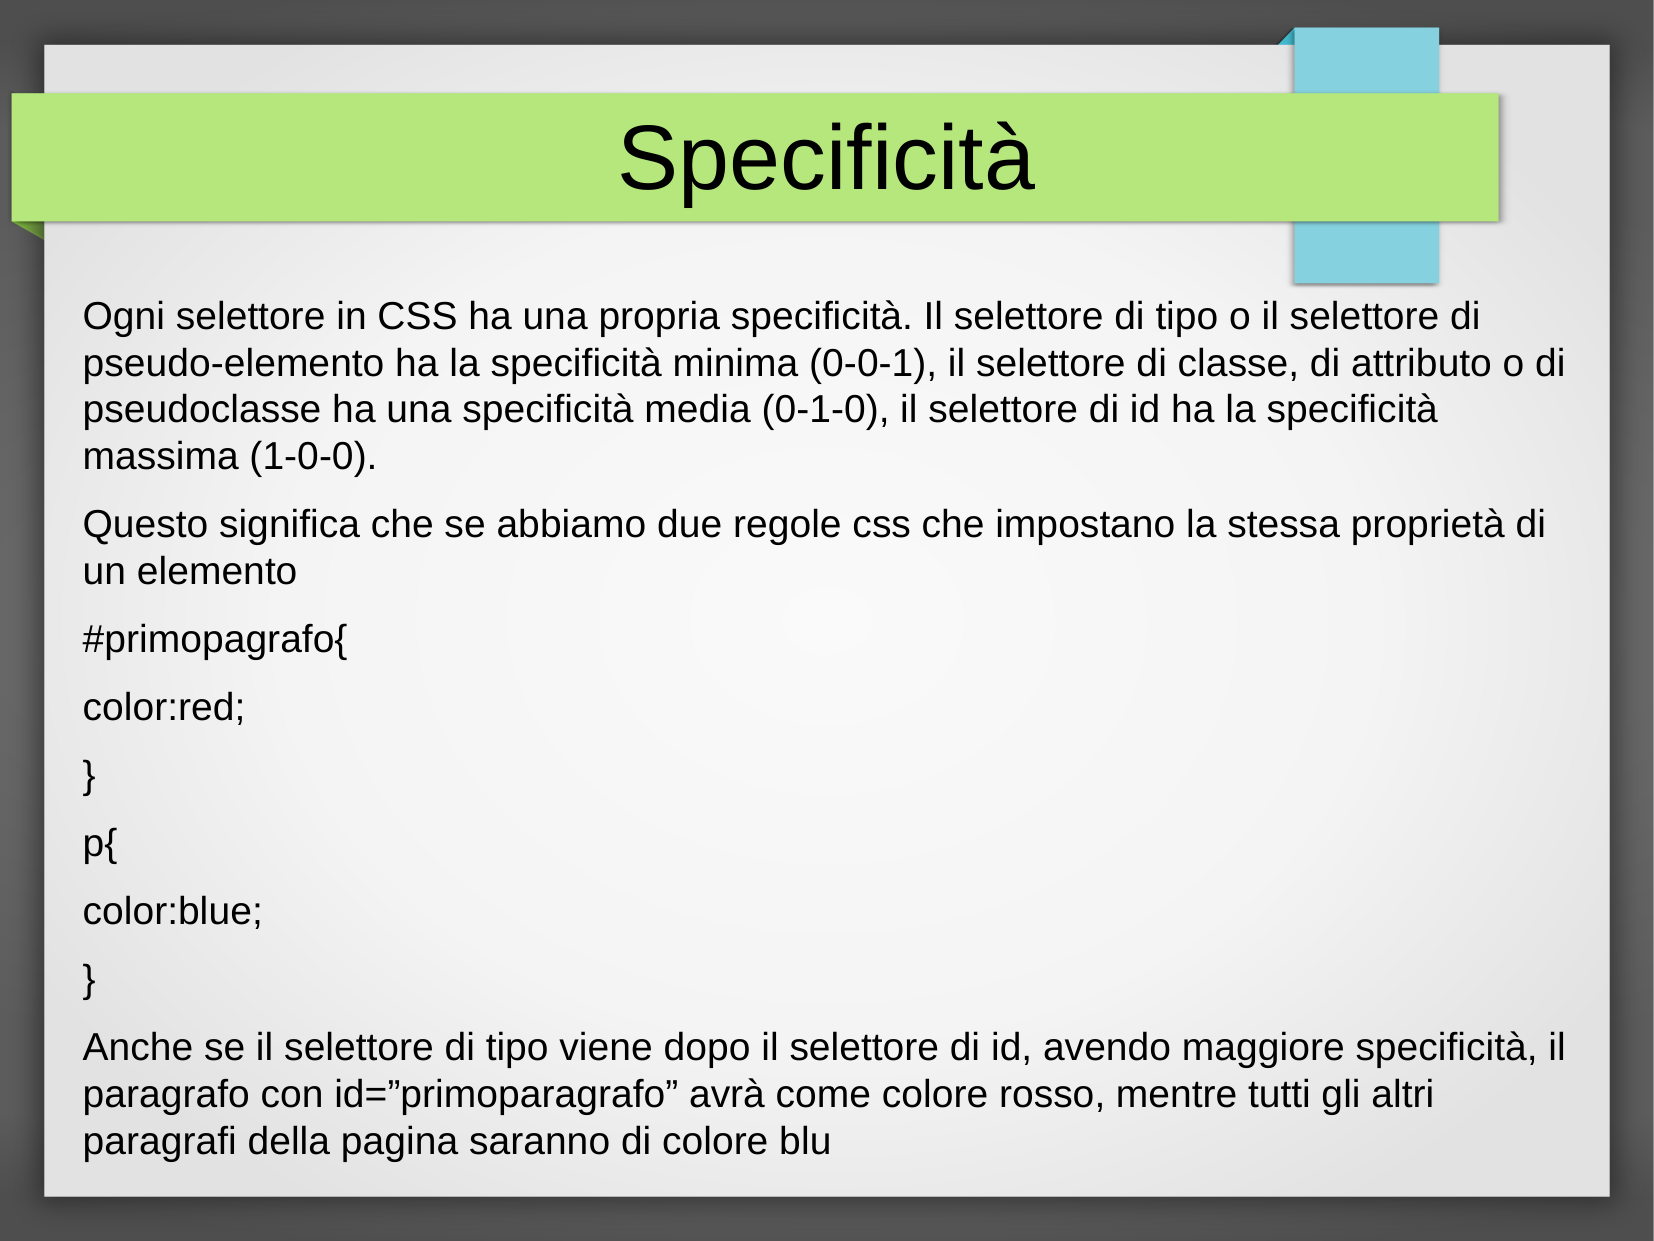

# Specificità
Ogni selettore in CSS ha una propria specificità. Il selettore di tipo o il selettore di pseudo-elemento ha la specificità minima (0-0-1), il selettore di classe, di attributo o di pseudoclasse ha una specificità media (0-1-0), il selettore di id ha la specificità massima (1-0-0).
Questo significa che se abbiamo due regole css che impostano la stessa proprietà di un elemento
#primopagrafo{
color:red;
}
p{
color:blue;
}
Anche se il selettore di tipo viene dopo il selettore di id, avendo maggiore specificità, il paragrafo con id=”primoparagrafo” avrà come colore rosso, mentre tutti gli altri paragrafi della pagina saranno di colore blu